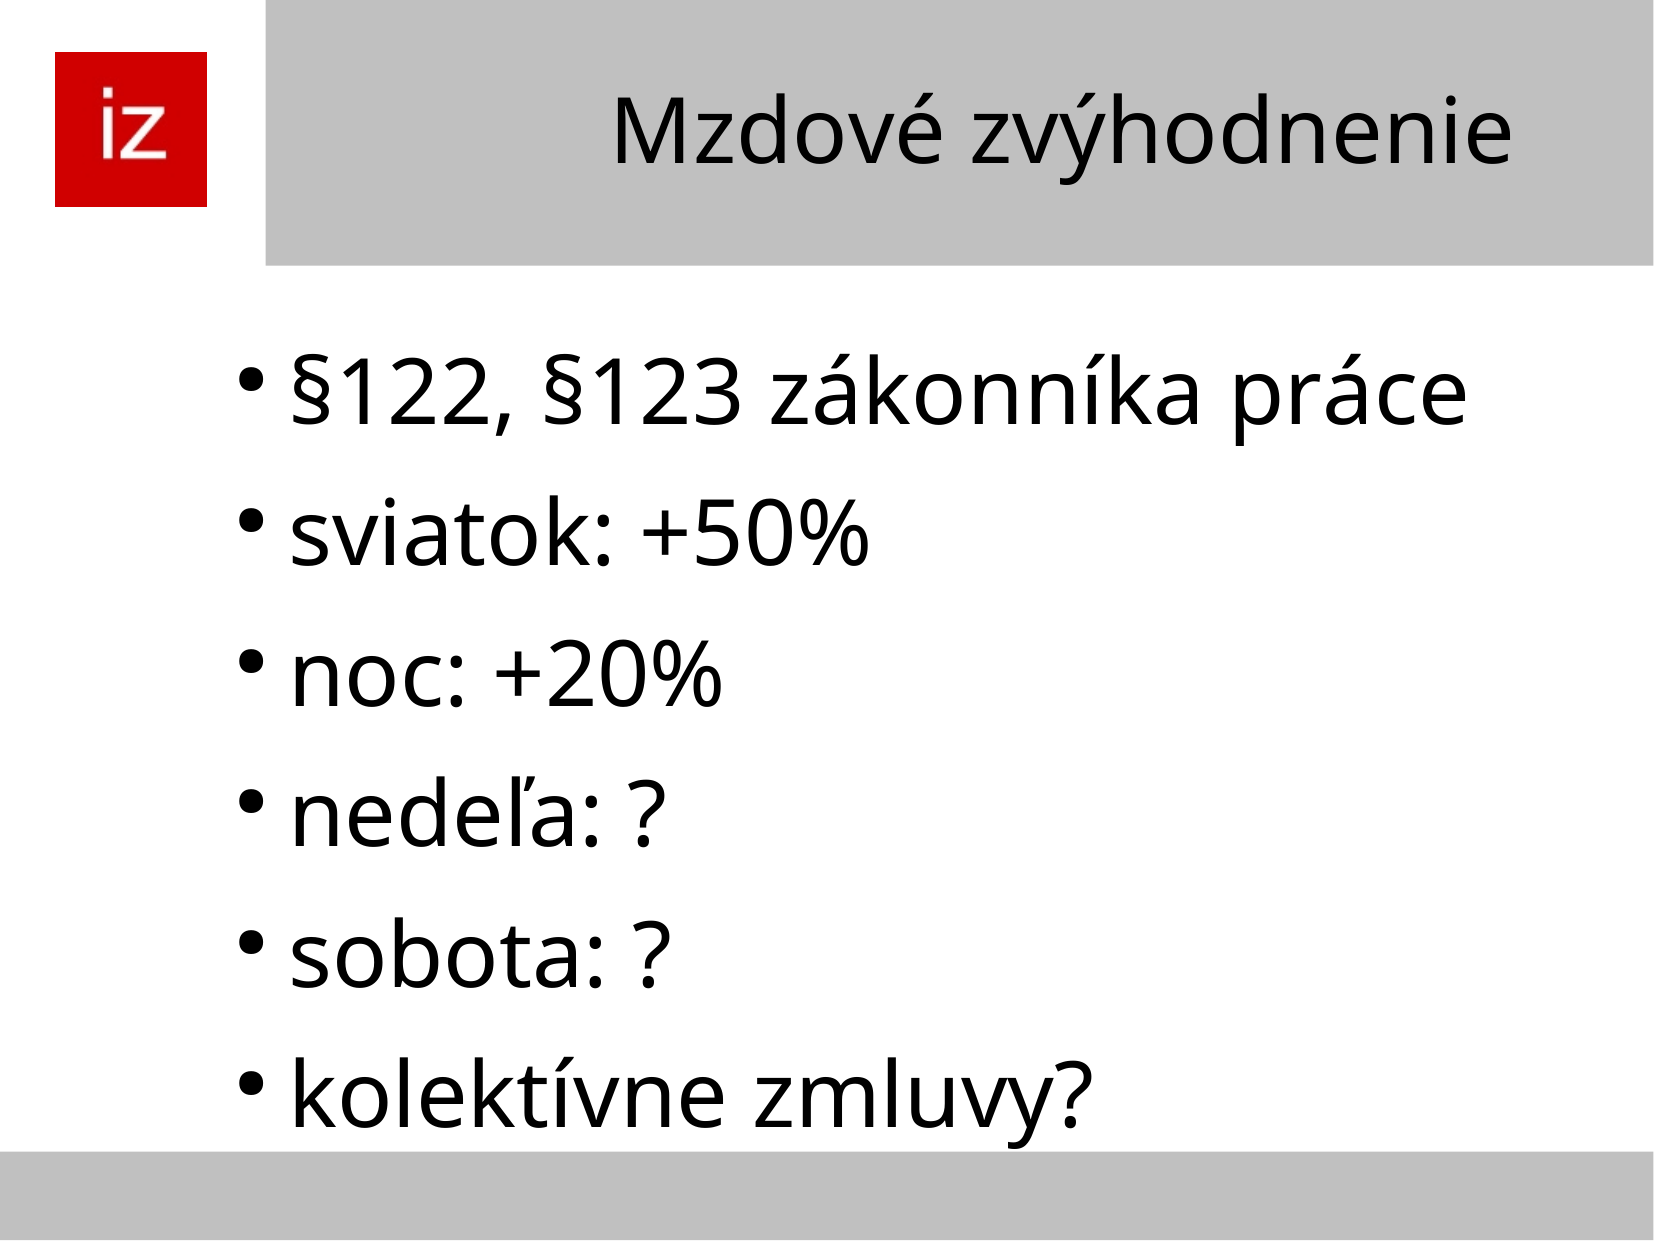

# Mzdové zvýhodnenie
§122, §123 zákonníka práce
sviatok: +50%
noc: +20%
nedeľa: ?
sobota: ?
kolektívne zmluvy?